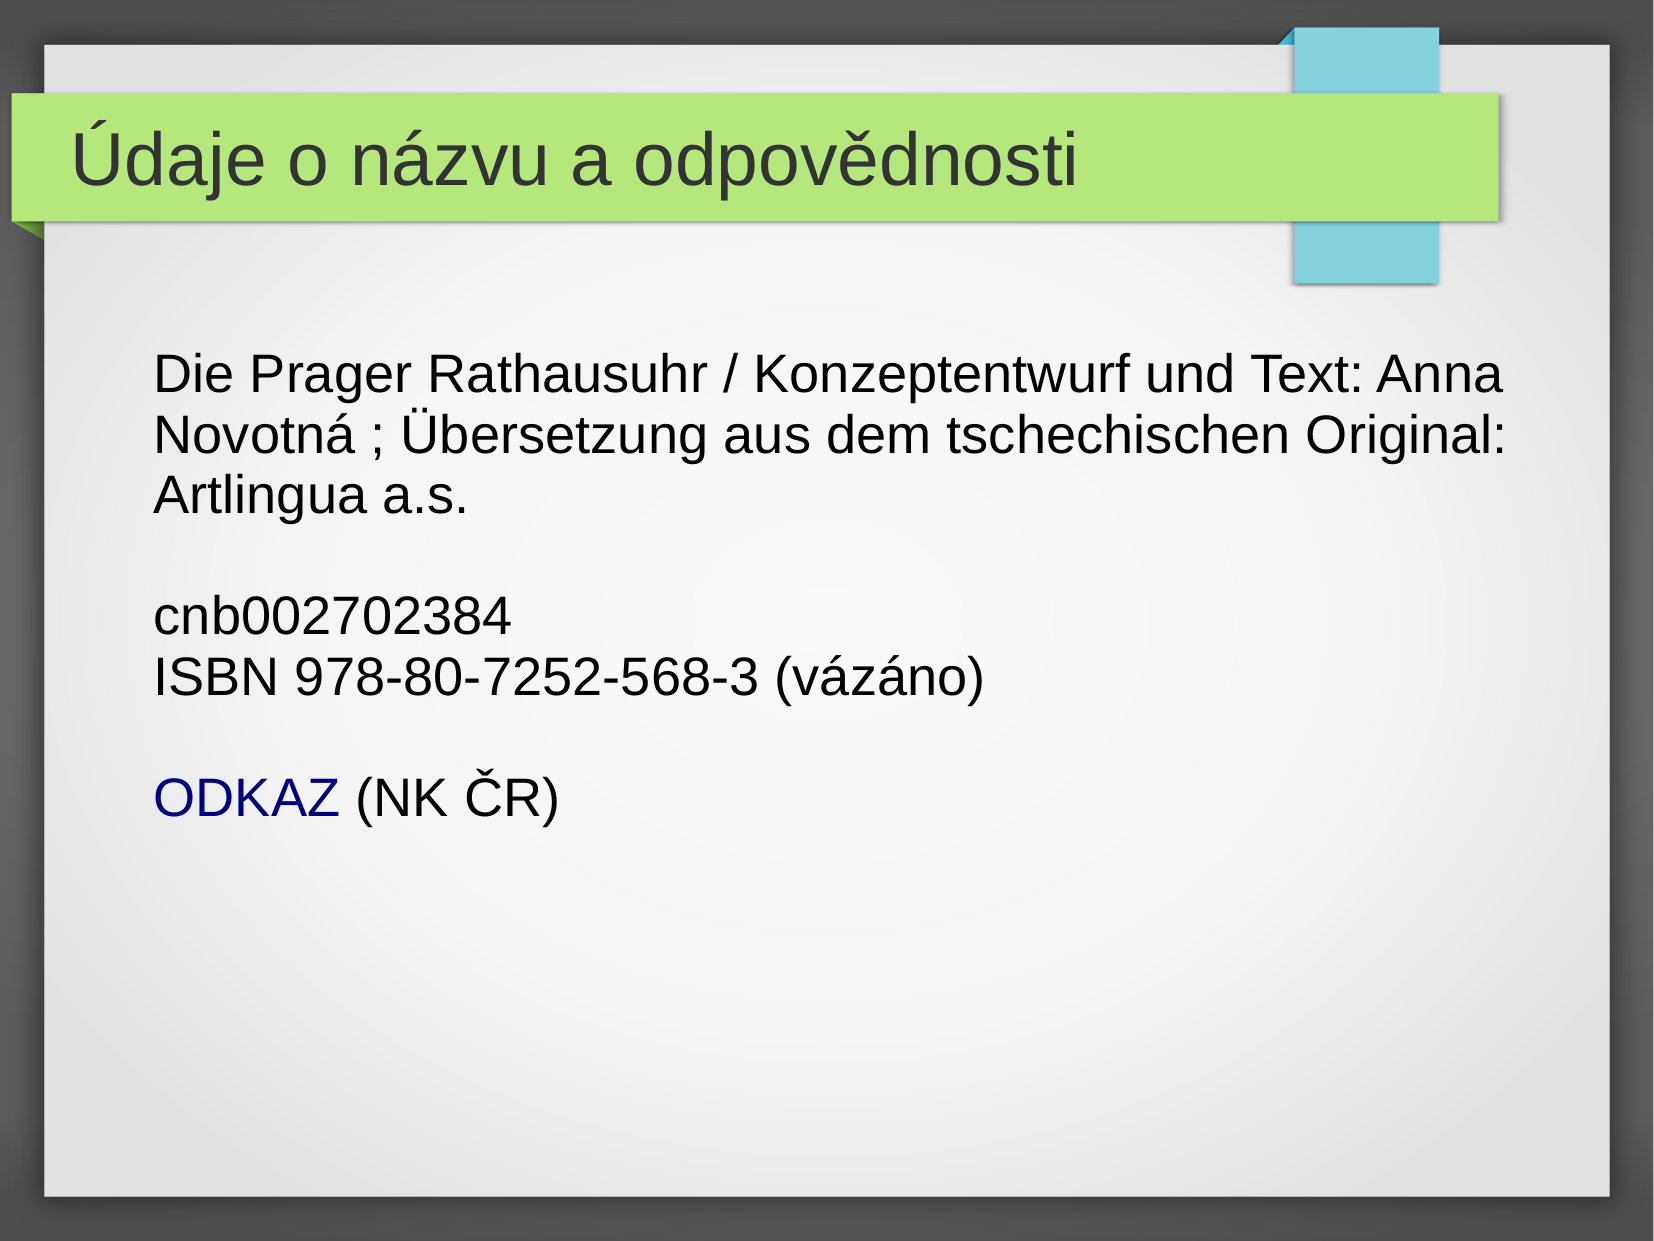

# Údaje o názvu a odpovědnosti
Die Prager Rathausuhr / Konzeptentwurf und Text: Anna Novotná ; Übersetzung aus dem tschechischen Original: Artlingua a.s.
cnb002702384
ISBN 978-80-7252-568-3 (vázáno)
ODKAZ (NK ČR)